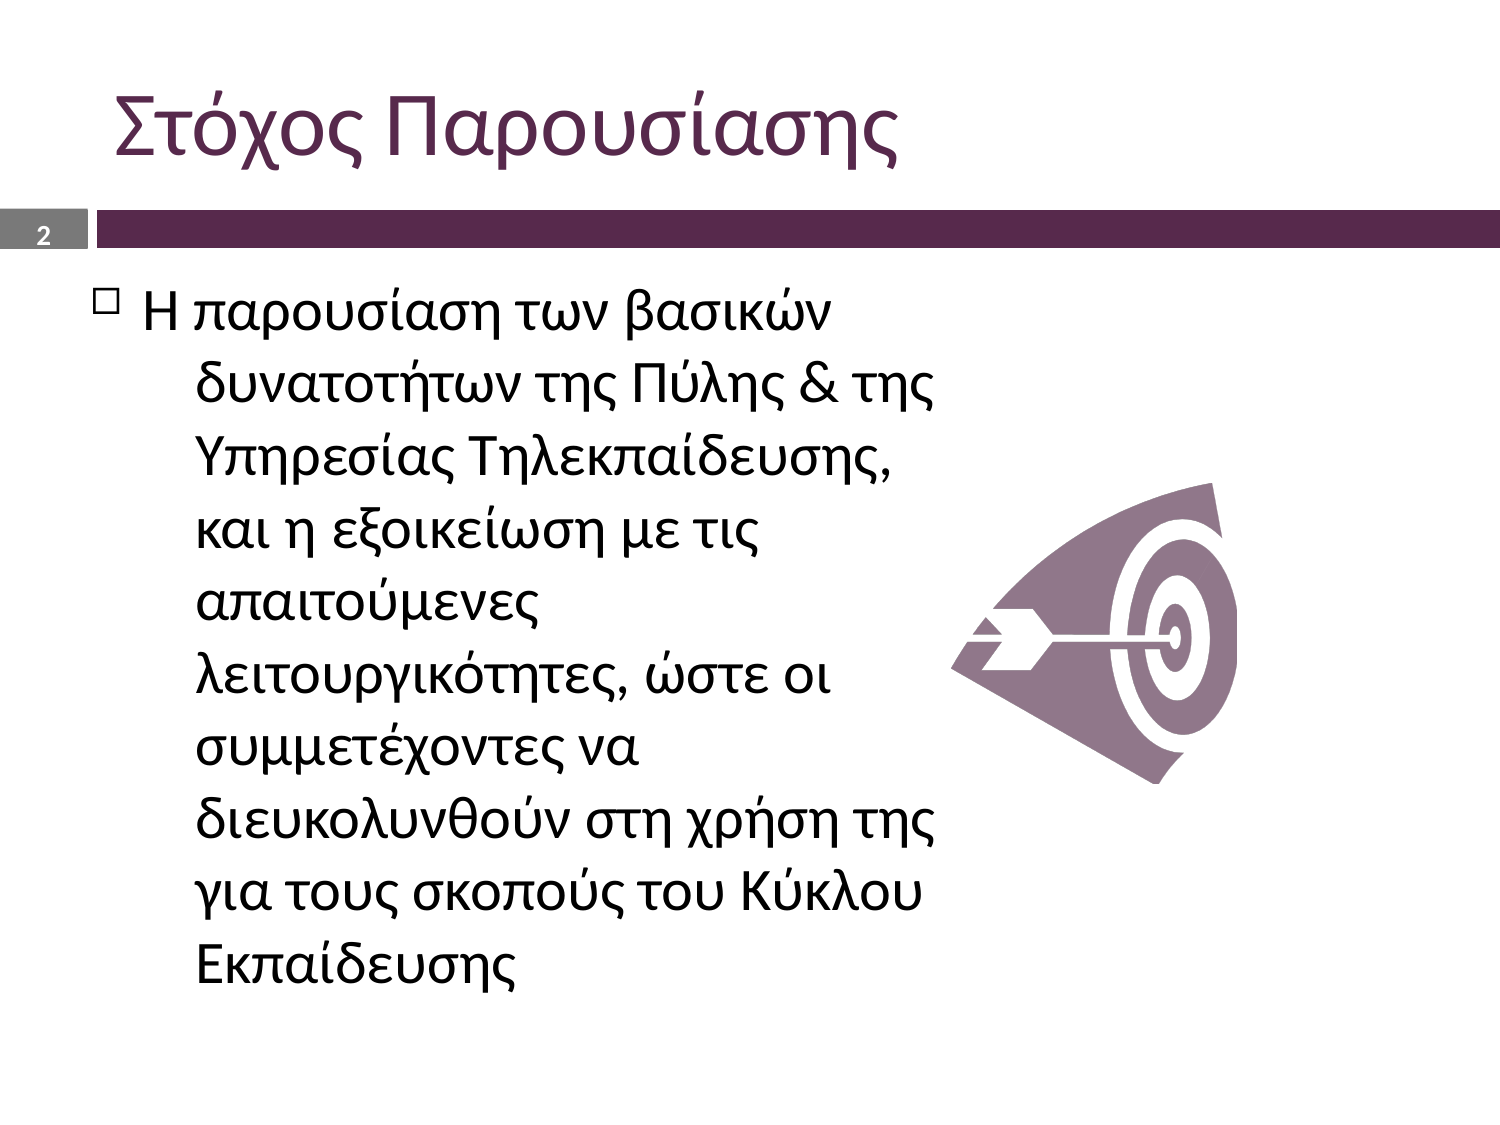

# Στόχος Παρουσίασης
Η παρουσίαση των βασικών δυνατοτήτων της Πύλης & της Υπηρεσίας Τηλεκπαίδευσης, και η εξοικείωση με τις απαιτούμενες λειτουργικότητες, ώστε οι συμμετέχοντες να διευκολυνθούν στη χρήση της για τους σκοπούς του Κύκλου Εκπαίδευσης